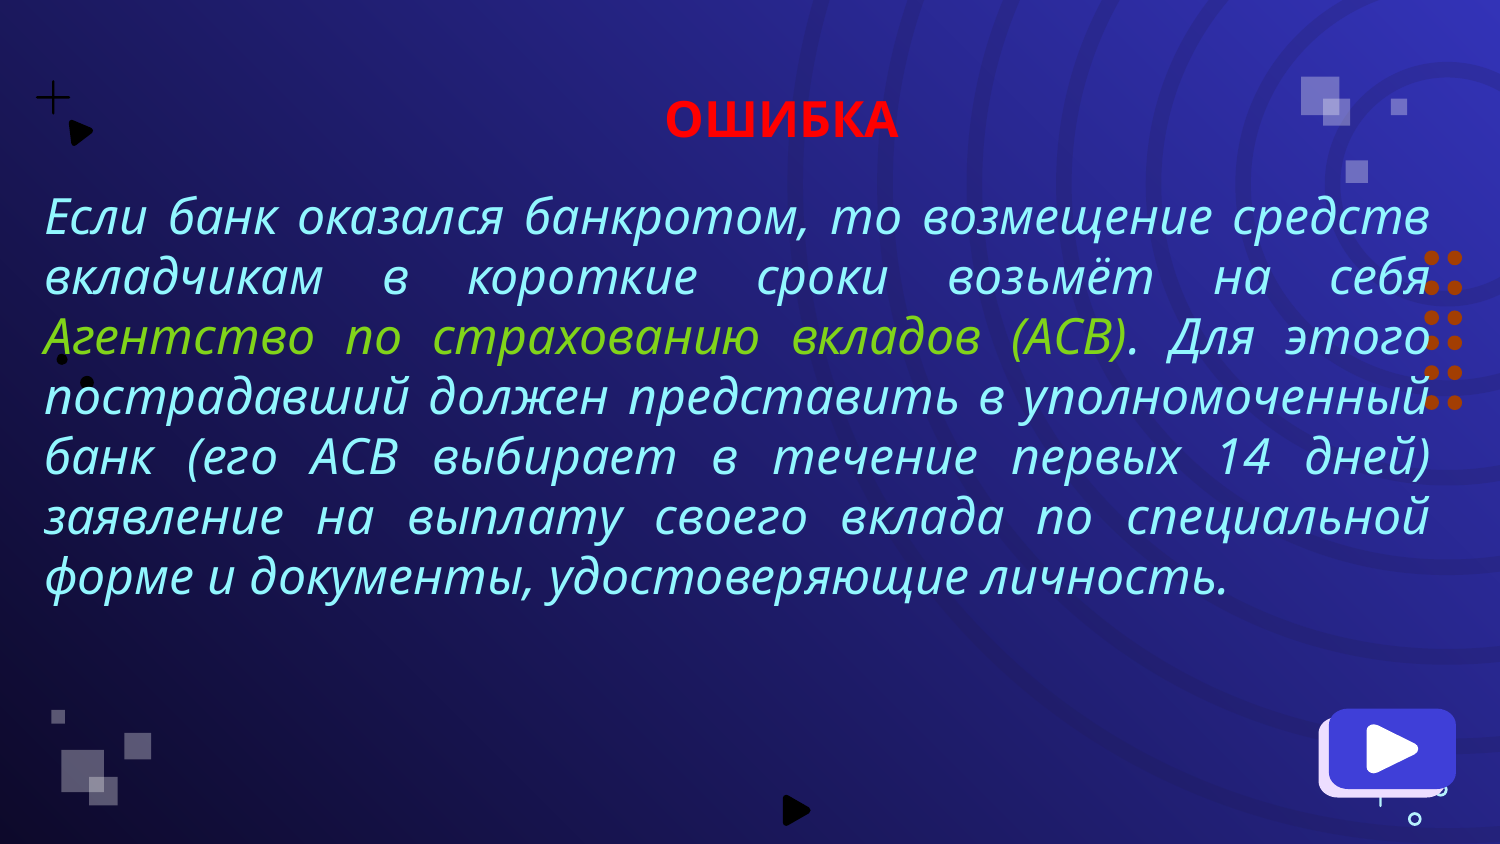

# ОШИБКА
Если банк оказался банкротом, то возмещение средств вкладчикам в короткие сроки возьмёт на себя Агентство по страхованию вкладов (АСВ). Для этого пострадавший должен представить в уполномоченный банк (его АСВ выбирает в течение первых 14 дней) заявление на выплату своего вклада по специальной форме и документы, удостоверяющие личность.